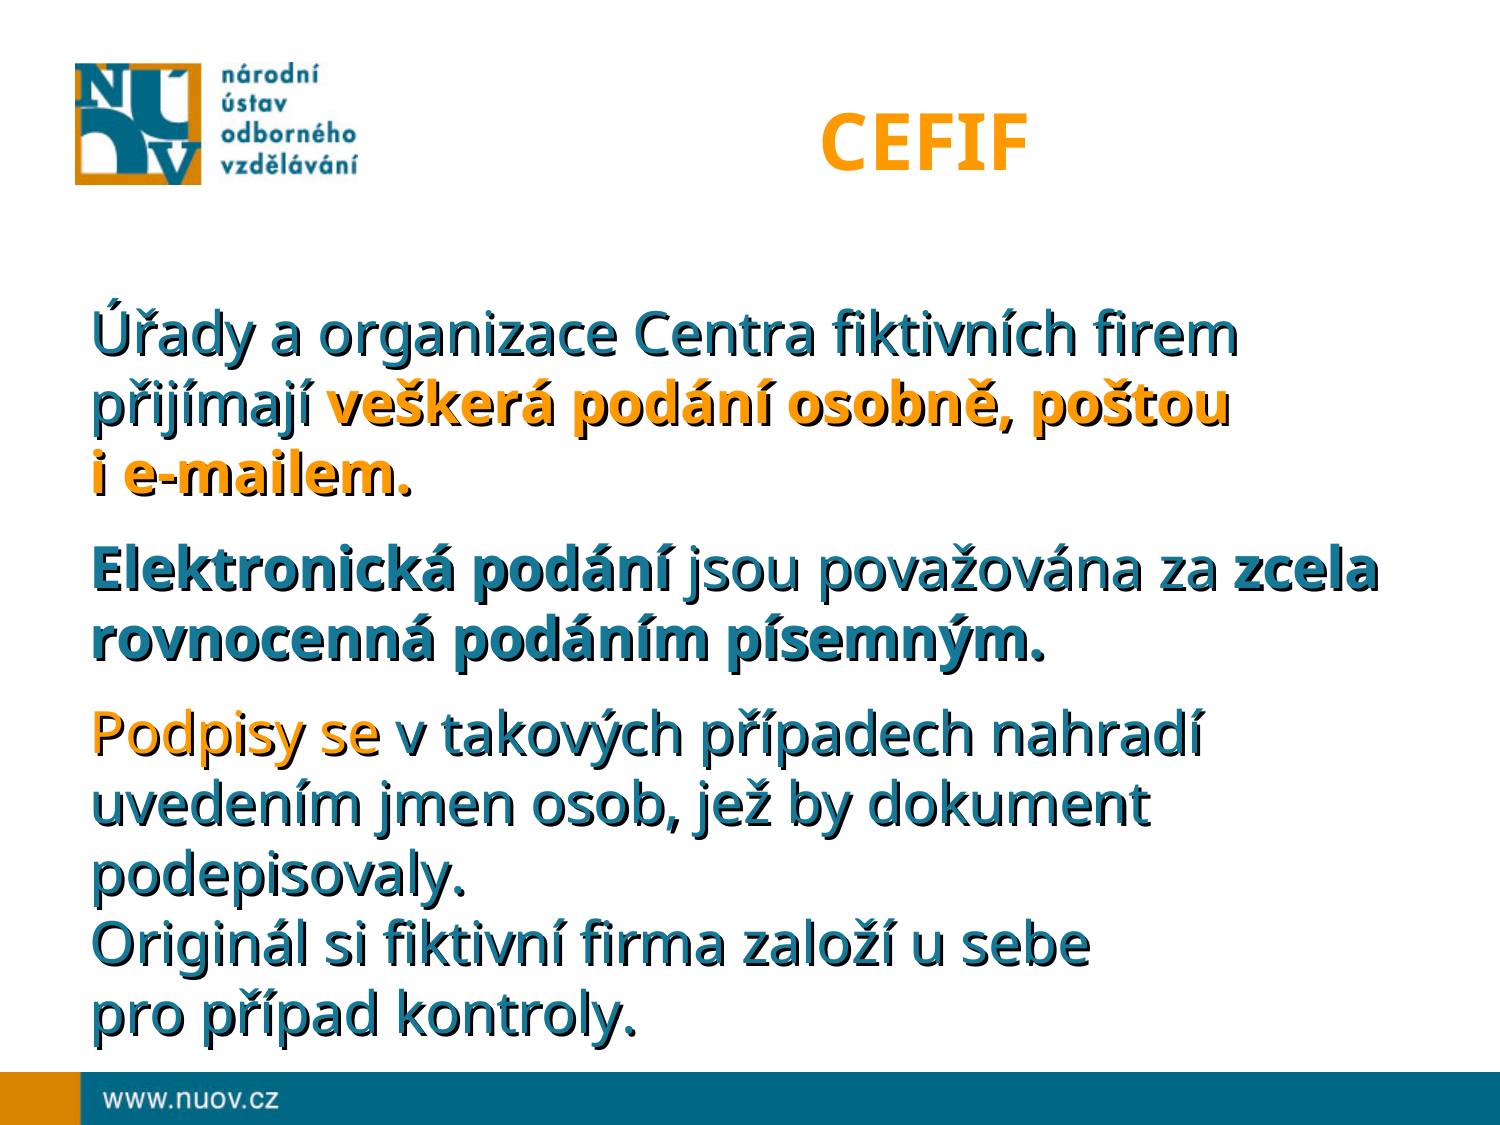

# CEFIF
Úřady a organizace Centra fiktivních firem přijímají veškerá podání osobně, poštou
i e-mailem.
Elektronická podání jsou považována za zcela rovnocenná podáním písemným.
Podpisy se v takových případech nahradí uvedením jmen osob, jež by dokument podepisovaly.
Originál si fiktivní firma založí u sebe
pro případ kontroly.